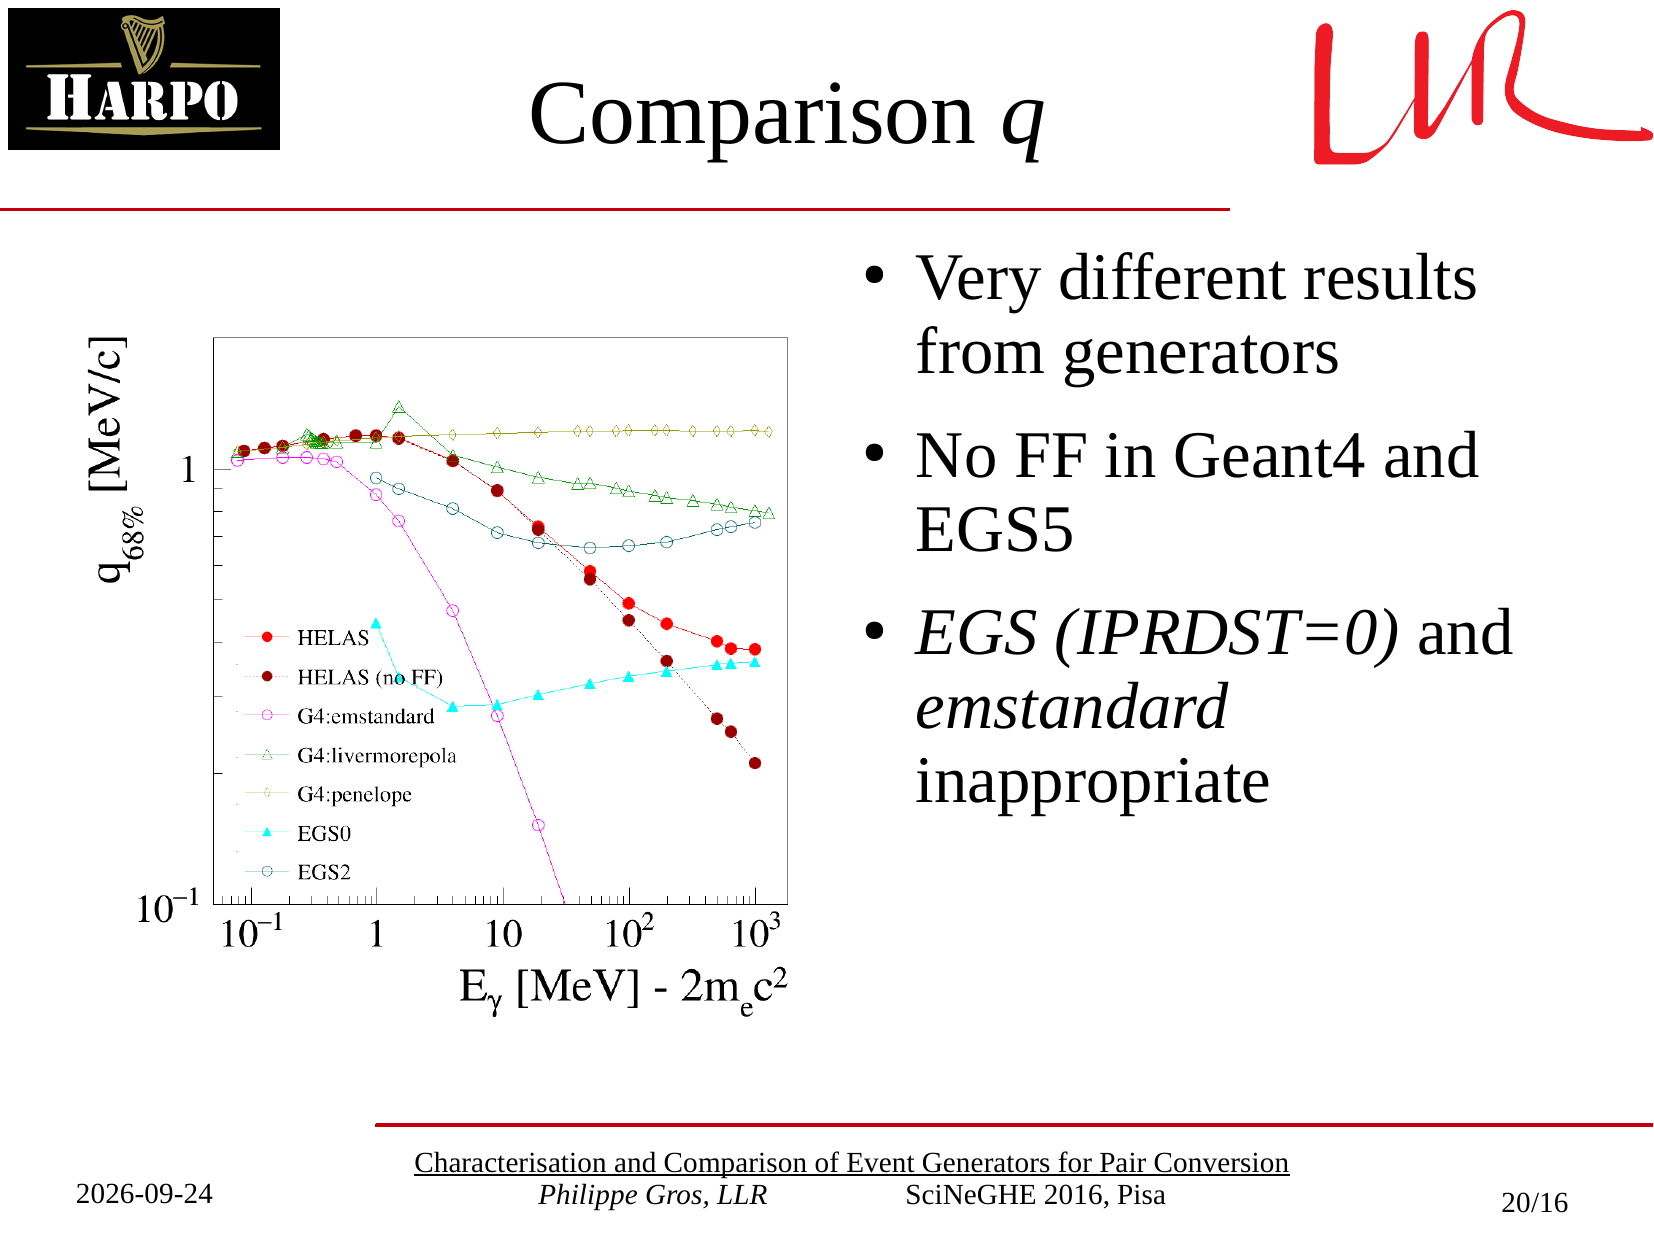

# Comparison q
Very different results from generators
No FF in Geant4 and EGS5
EGS (IPRDST=0) and emstandard inappropriate
20